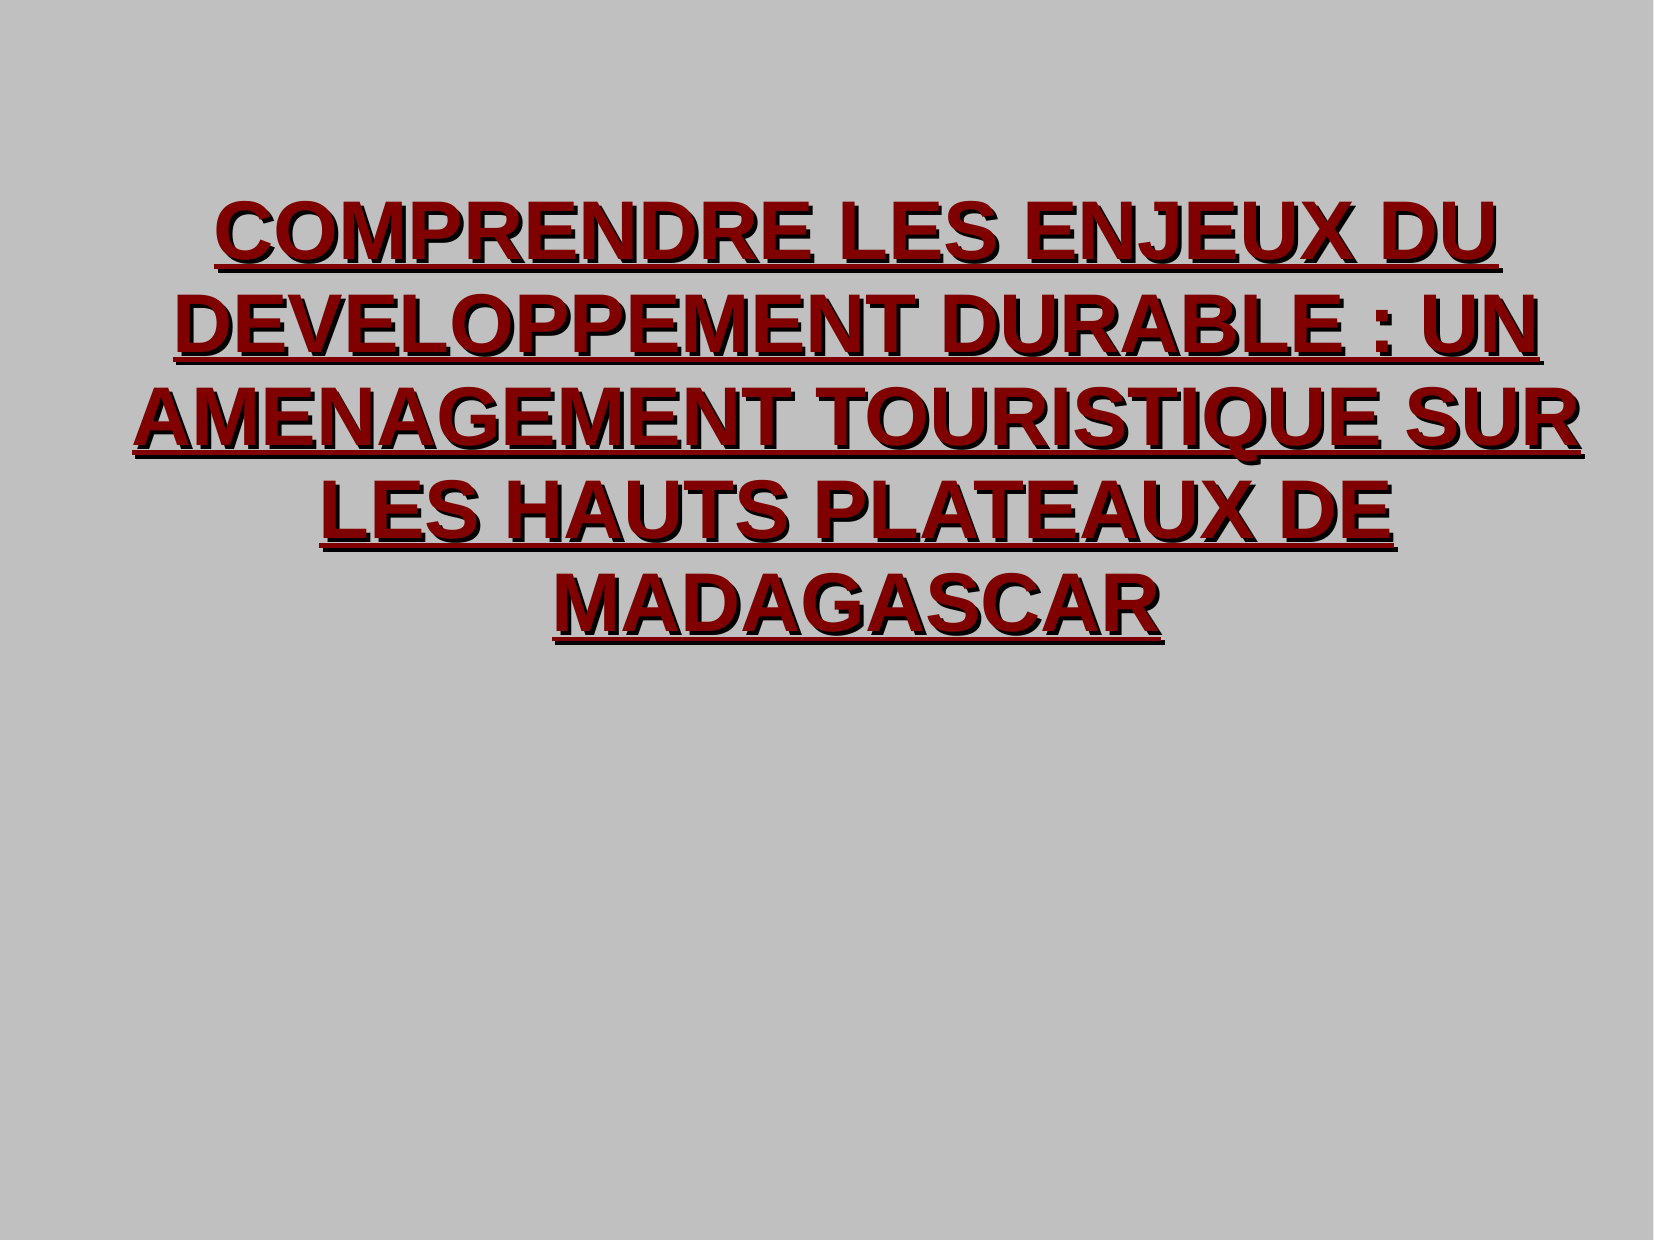

COMPRENDRE LES ENJEUX DU DEVELOPPEMENT DURABLE : UN AMENAGEMENT TOURISTIQUE SUR LES HAUTS PLATEAUX DE MADAGASCAR